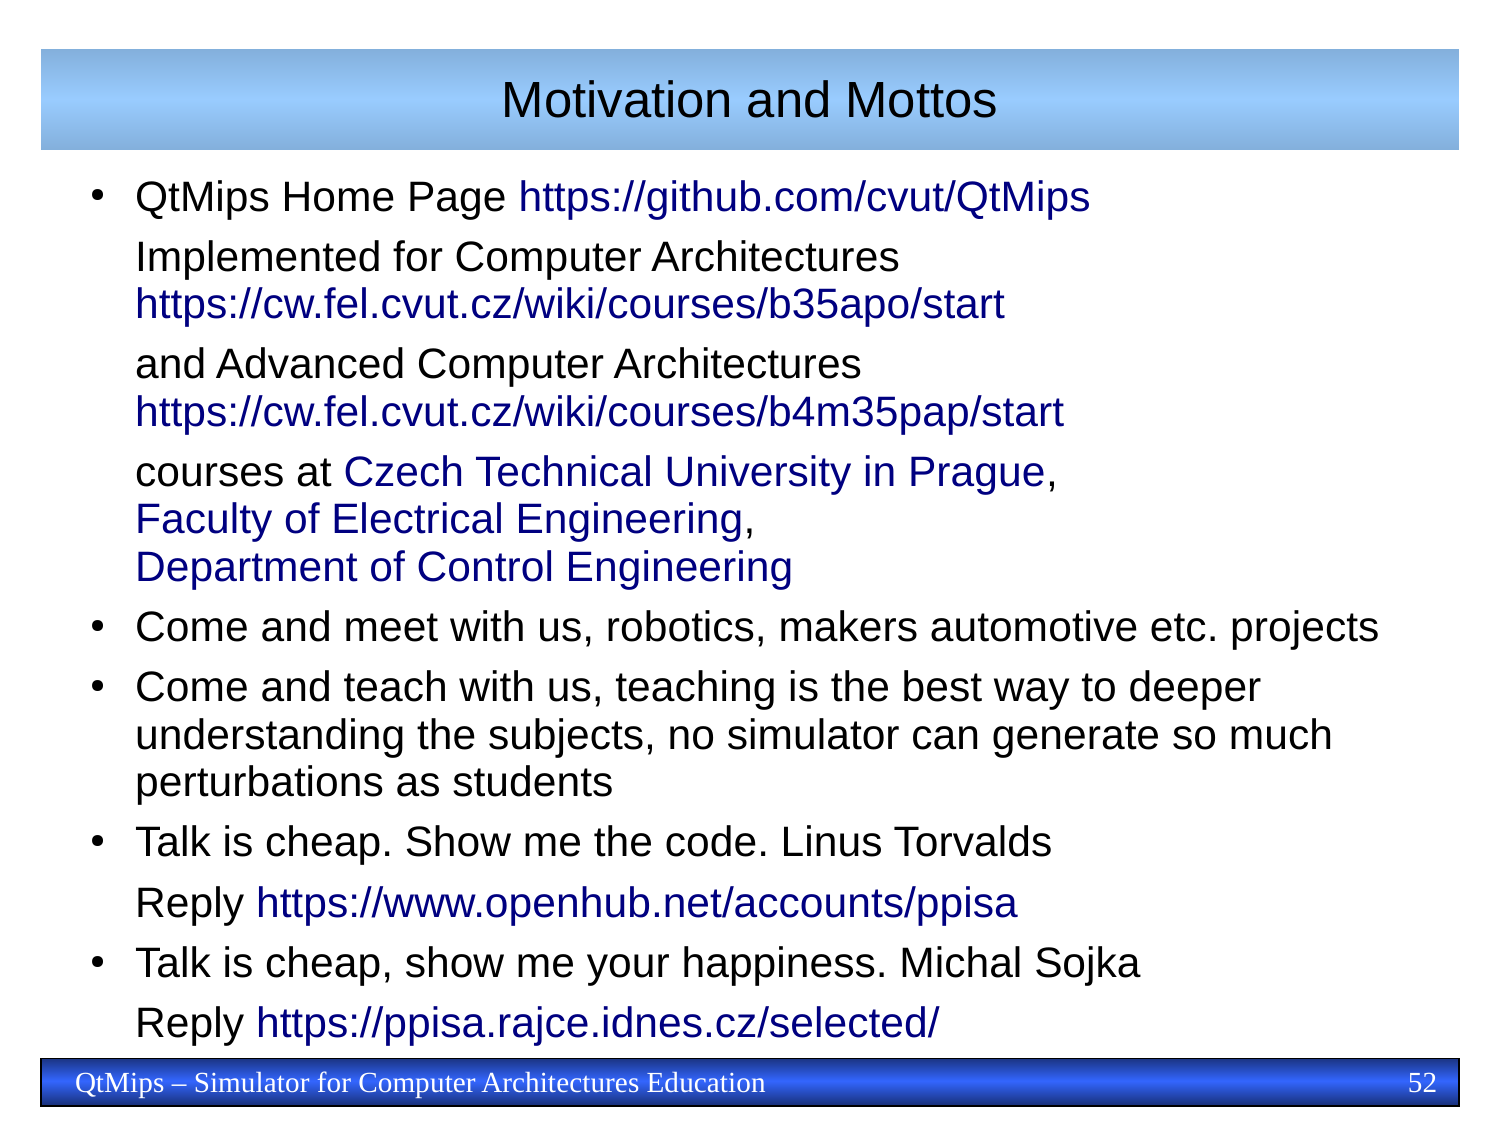

# Motivation and Mottos
QtMips Home Page https://github.com/cvut/QtMips
Implemented for Computer Architectures https://cw.fel.cvut.cz/wiki/courses/b35apo/start
and Advanced Computer Architectures https://cw.fel.cvut.cz/wiki/courses/b4m35pap/start
courses at Czech Technical University in Prague, Faculty of Electrical Engineering, Department of Control Engineering
Come and meet with us, robotics, makers automotive etc. projects
Come and teach with us, teaching is the best way to deeper understanding the subjects, no simulator can generate so much perturbations as students
Talk is cheap. Show me the code. Linus Torvalds
Reply https://www.openhub.net/accounts/ppisa
Talk is cheap, show me your happiness. Michal Sojka
Reply https://ppisa.rajce.idnes.cz/selected/
QtMips – Simulator for Computer Architectures Education
52